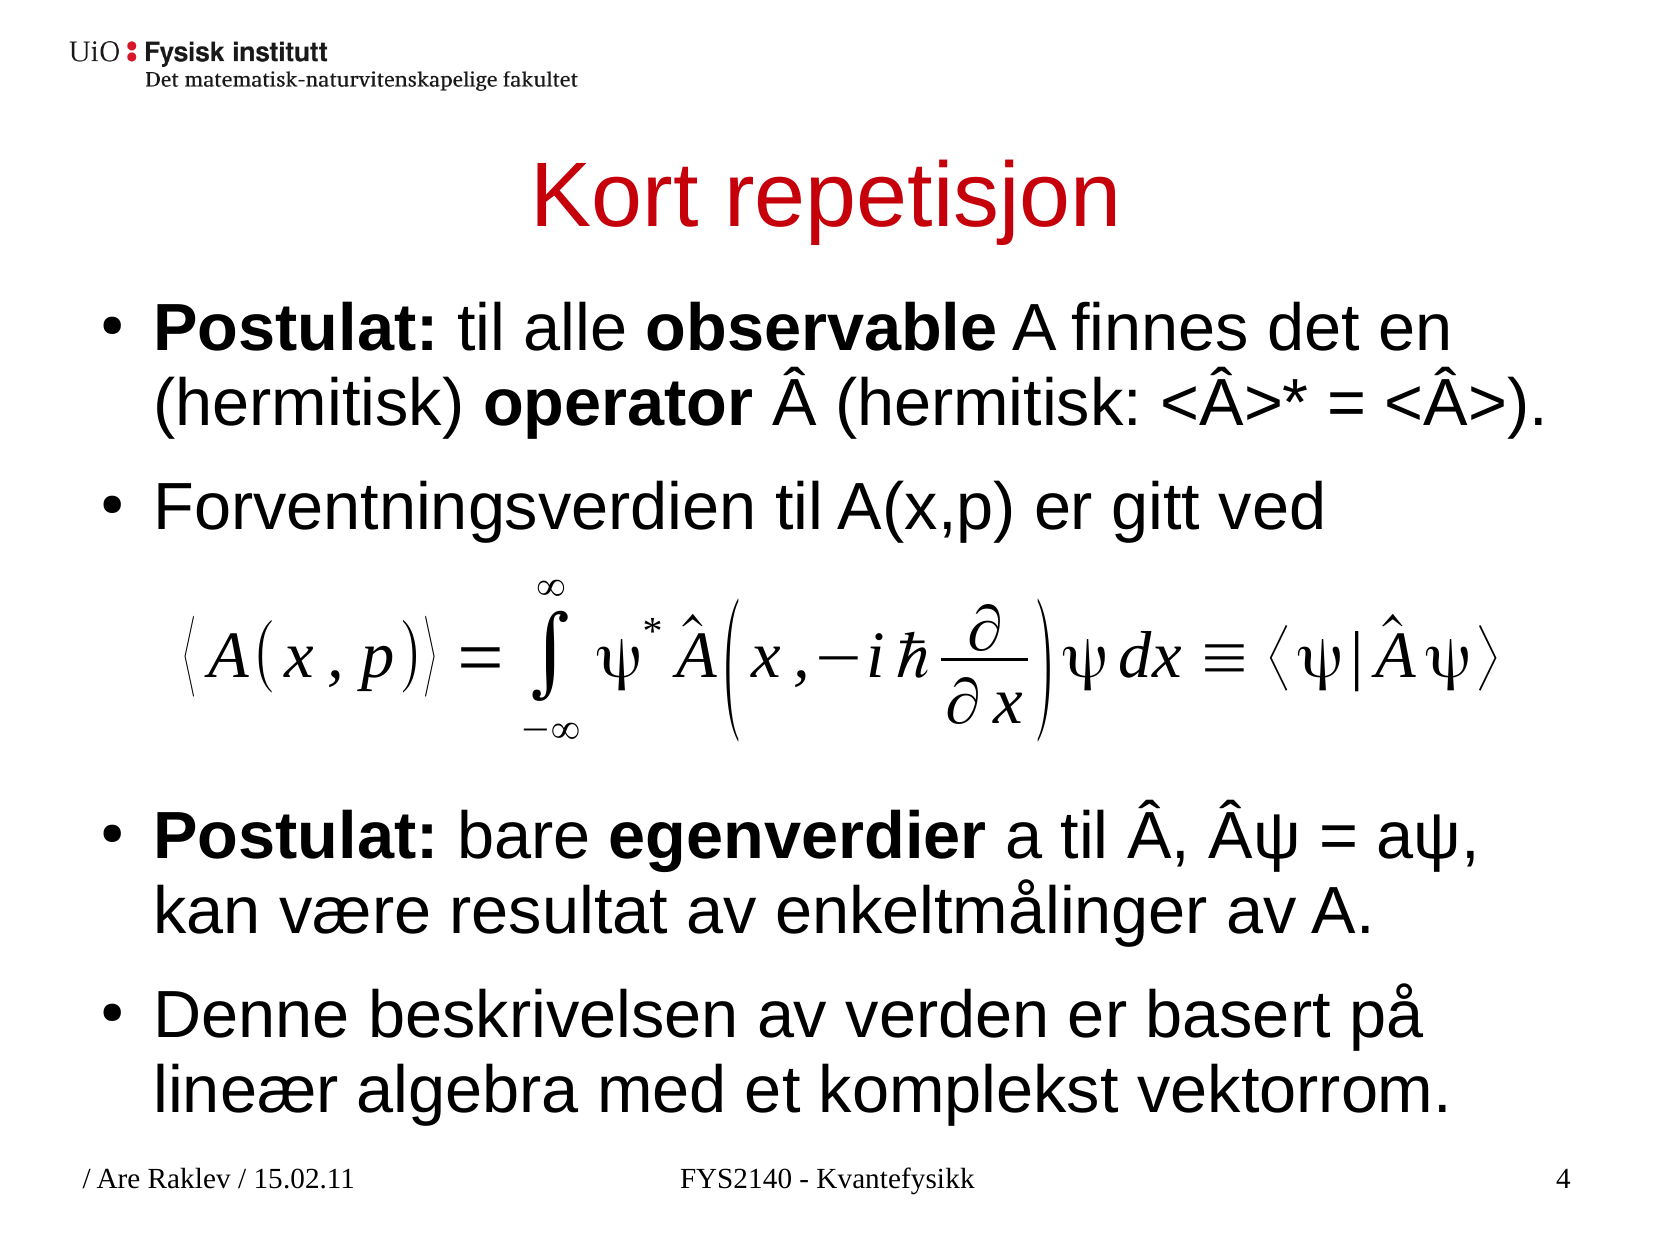

# Kort repetisjon
Postulat: til alle observable A finnes det en (hermitisk) operator Â (hermitisk: <Â>* = <Â>).
Forventningsverdien til A(x,p) er gitt ved
Postulat: bare egenverdier a til Â, Âψ = aψ, kan være resultat av enkeltmålinger av A.
Denne beskrivelsen av verden er basert på lineær algebra med et komplekst vektorrom.
/ Are Raklev / 15.02.11
FYS2140 - Kvantefysikk
4